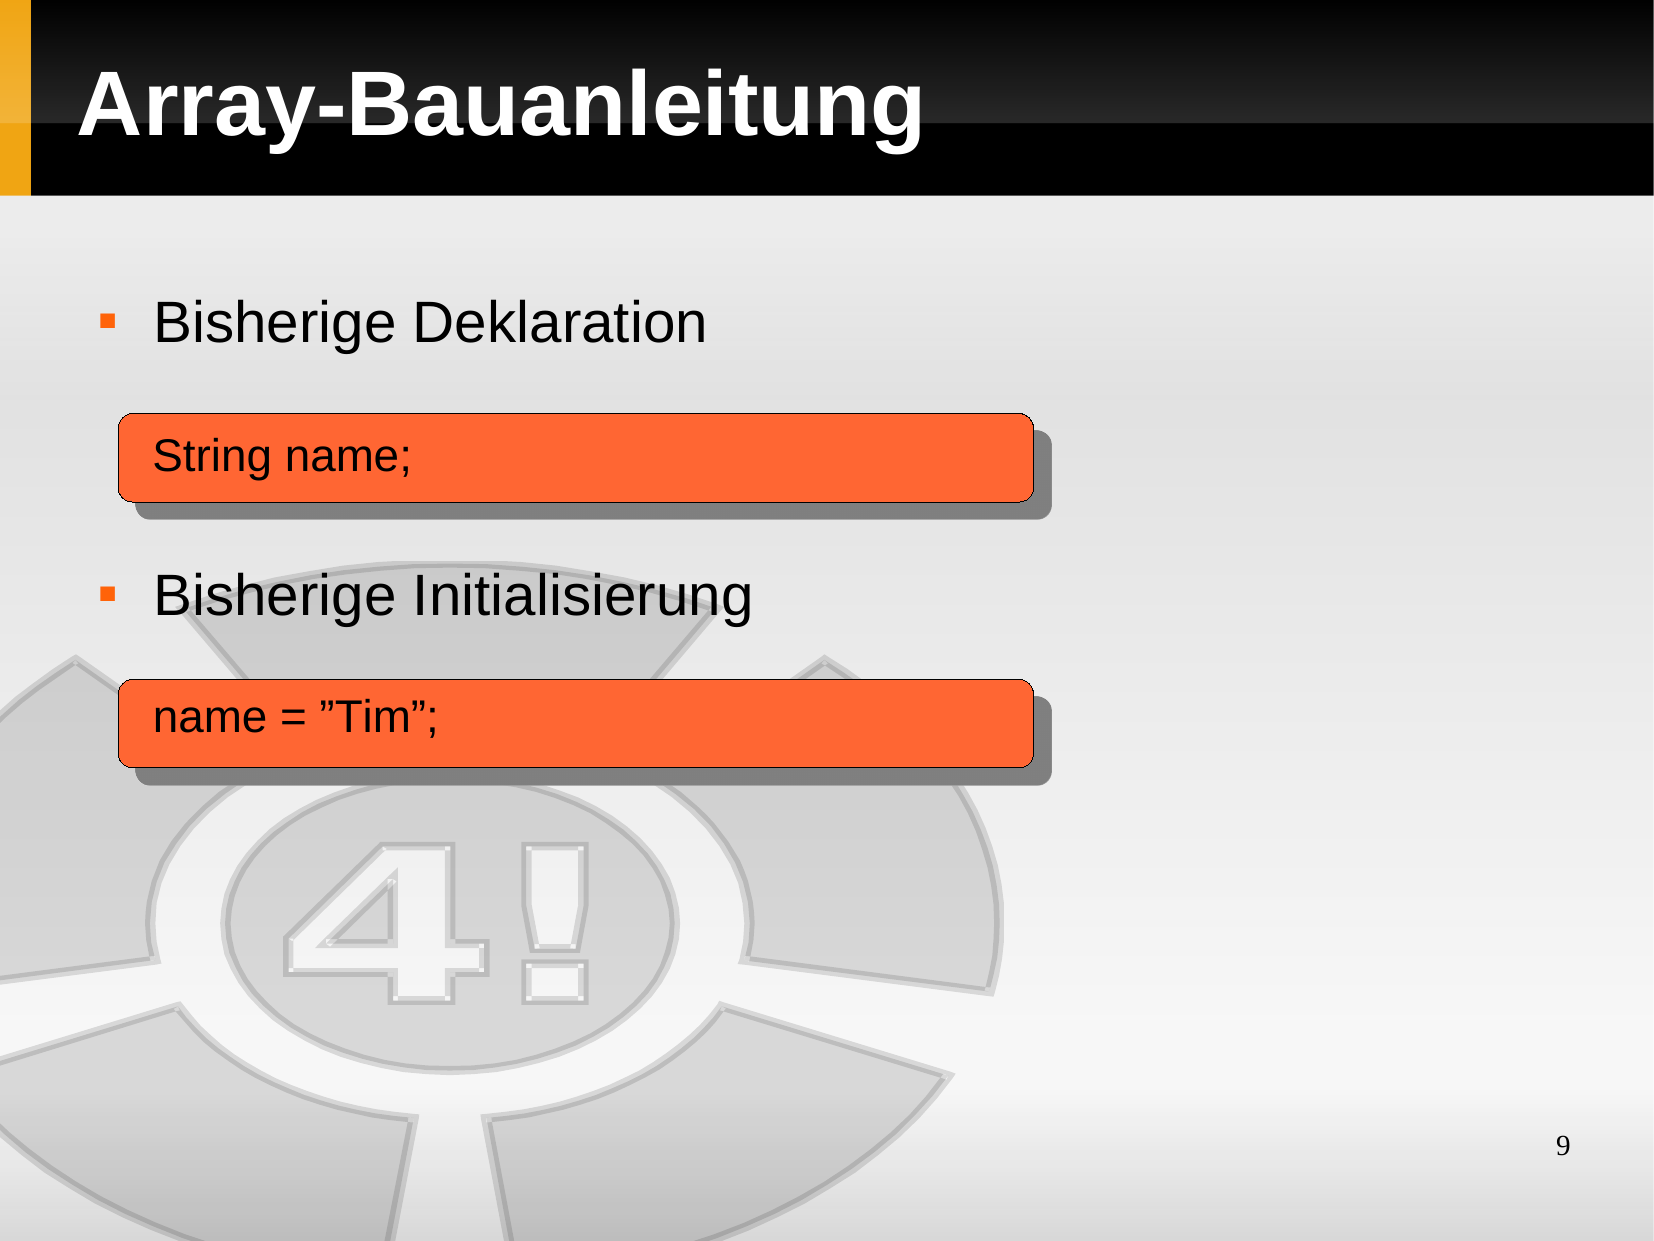

# Array-Bauanleitung
Bisherige Deklaration
Bisherige Initialisierung
String name;
name = ”Tim”;
9